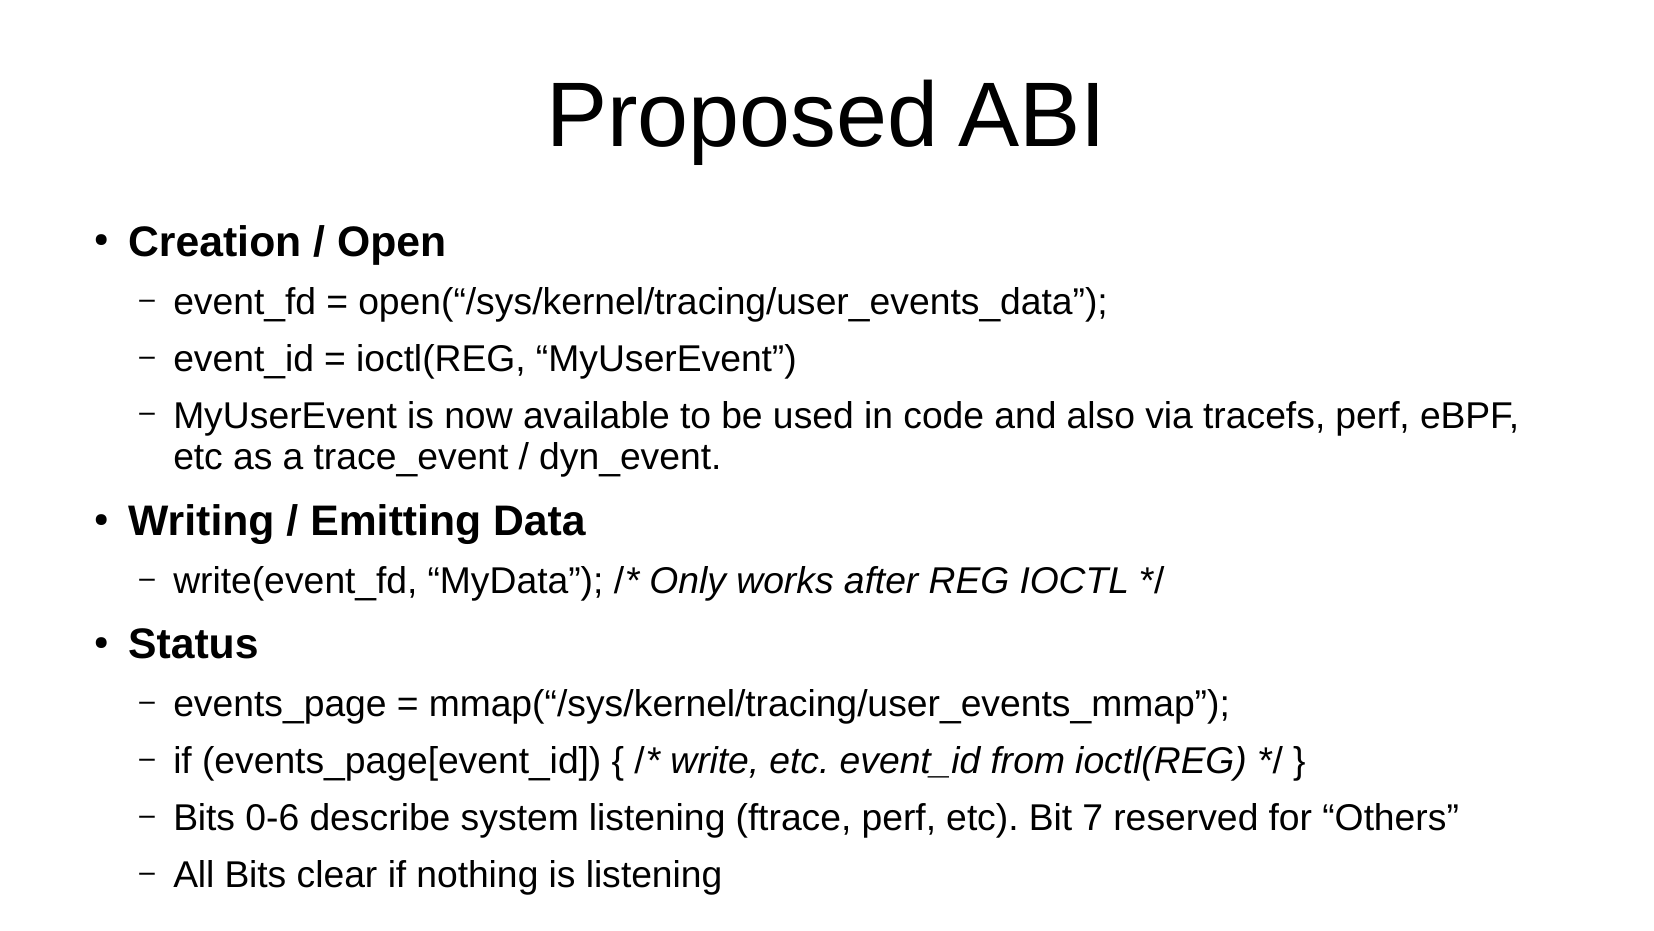

# Proposed ABI
Creation / Open
event_fd = open(“/sys/kernel/tracing/user_events_data”);
event_id = ioctl(REG, “MyUserEvent”)
MyUserEvent is now available to be used in code and also via tracefs, perf, eBPF, etc as a trace_event / dyn_event.
Writing / Emitting Data
write(event_fd, “MyData”); /* Only works after REG IOCTL */
Status
events_page = mmap(“/sys/kernel/tracing/user_events_mmap”);
if (events_page[event_id]) { /* write, etc. event_id from ioctl(REG) */ }
Bits 0-6 describe system listening (ftrace, perf, etc). Bit 7 reserved for “Others”
All Bits clear if nothing is listening